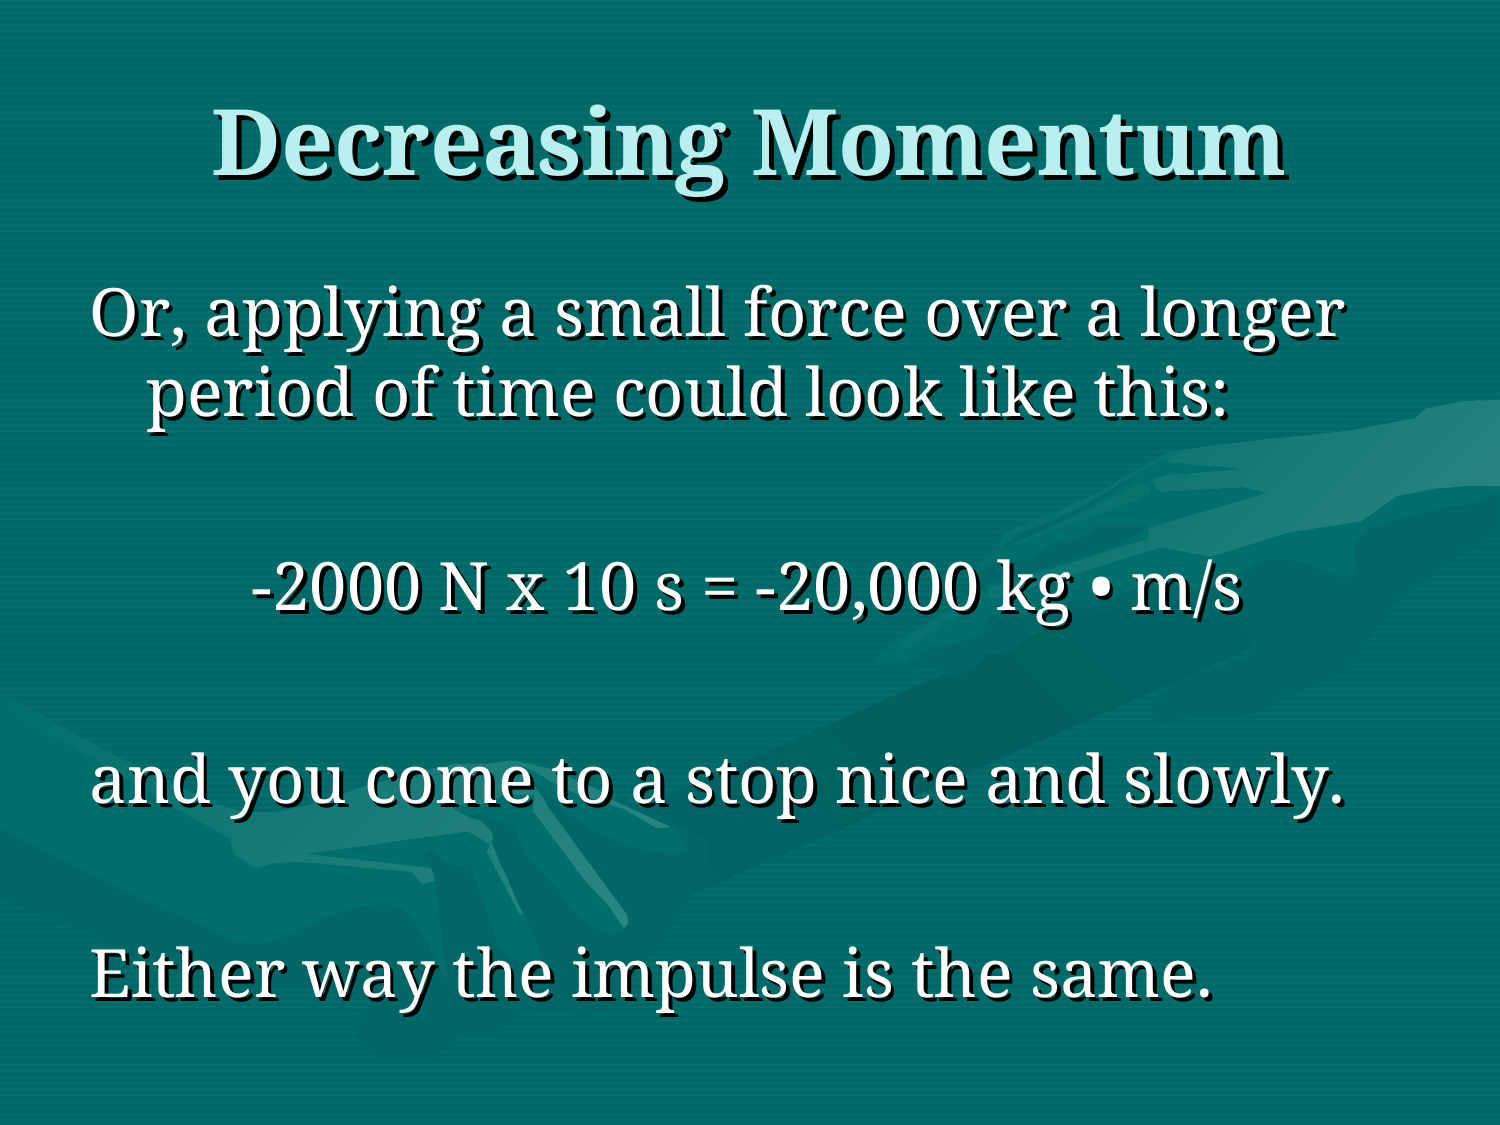

# Decreasing Momentum
Or, applying a small force over a longer period of time could look like this:
-2000 N x 10 s = -20,000 kg • m/s
and you come to a stop nice and slowly.
Either way the impulse is the same.